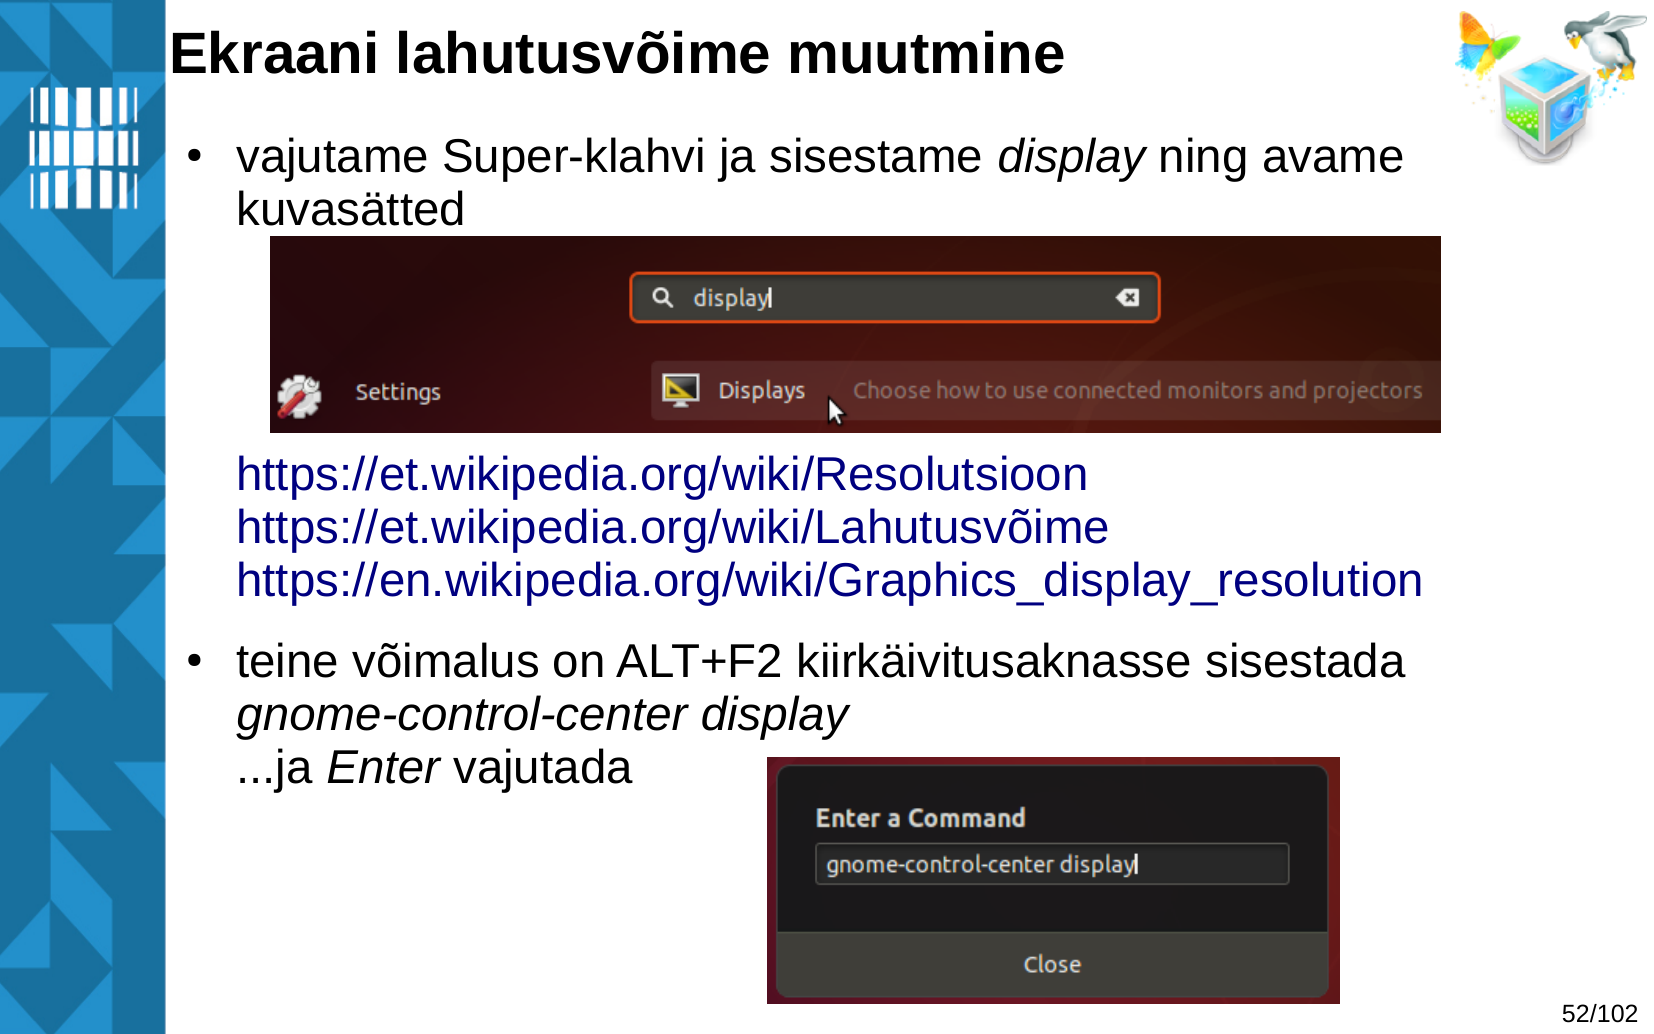

# Ekraani lahutusvõime muutmine
vajutame Super-klahvi ja sisestame display ning avame kuvasätted
https://et.wikipedia.org/wiki/Resolutsioon
https://et.wikipedia.org/wiki/Lahutusvõime
https://en.wikipedia.org/wiki/Graphics_display_resolution
teine võimalus on ALT+F2 kiirkäivitusaknasse sisestada
gnome-control-center display
...ja Enter vajutada